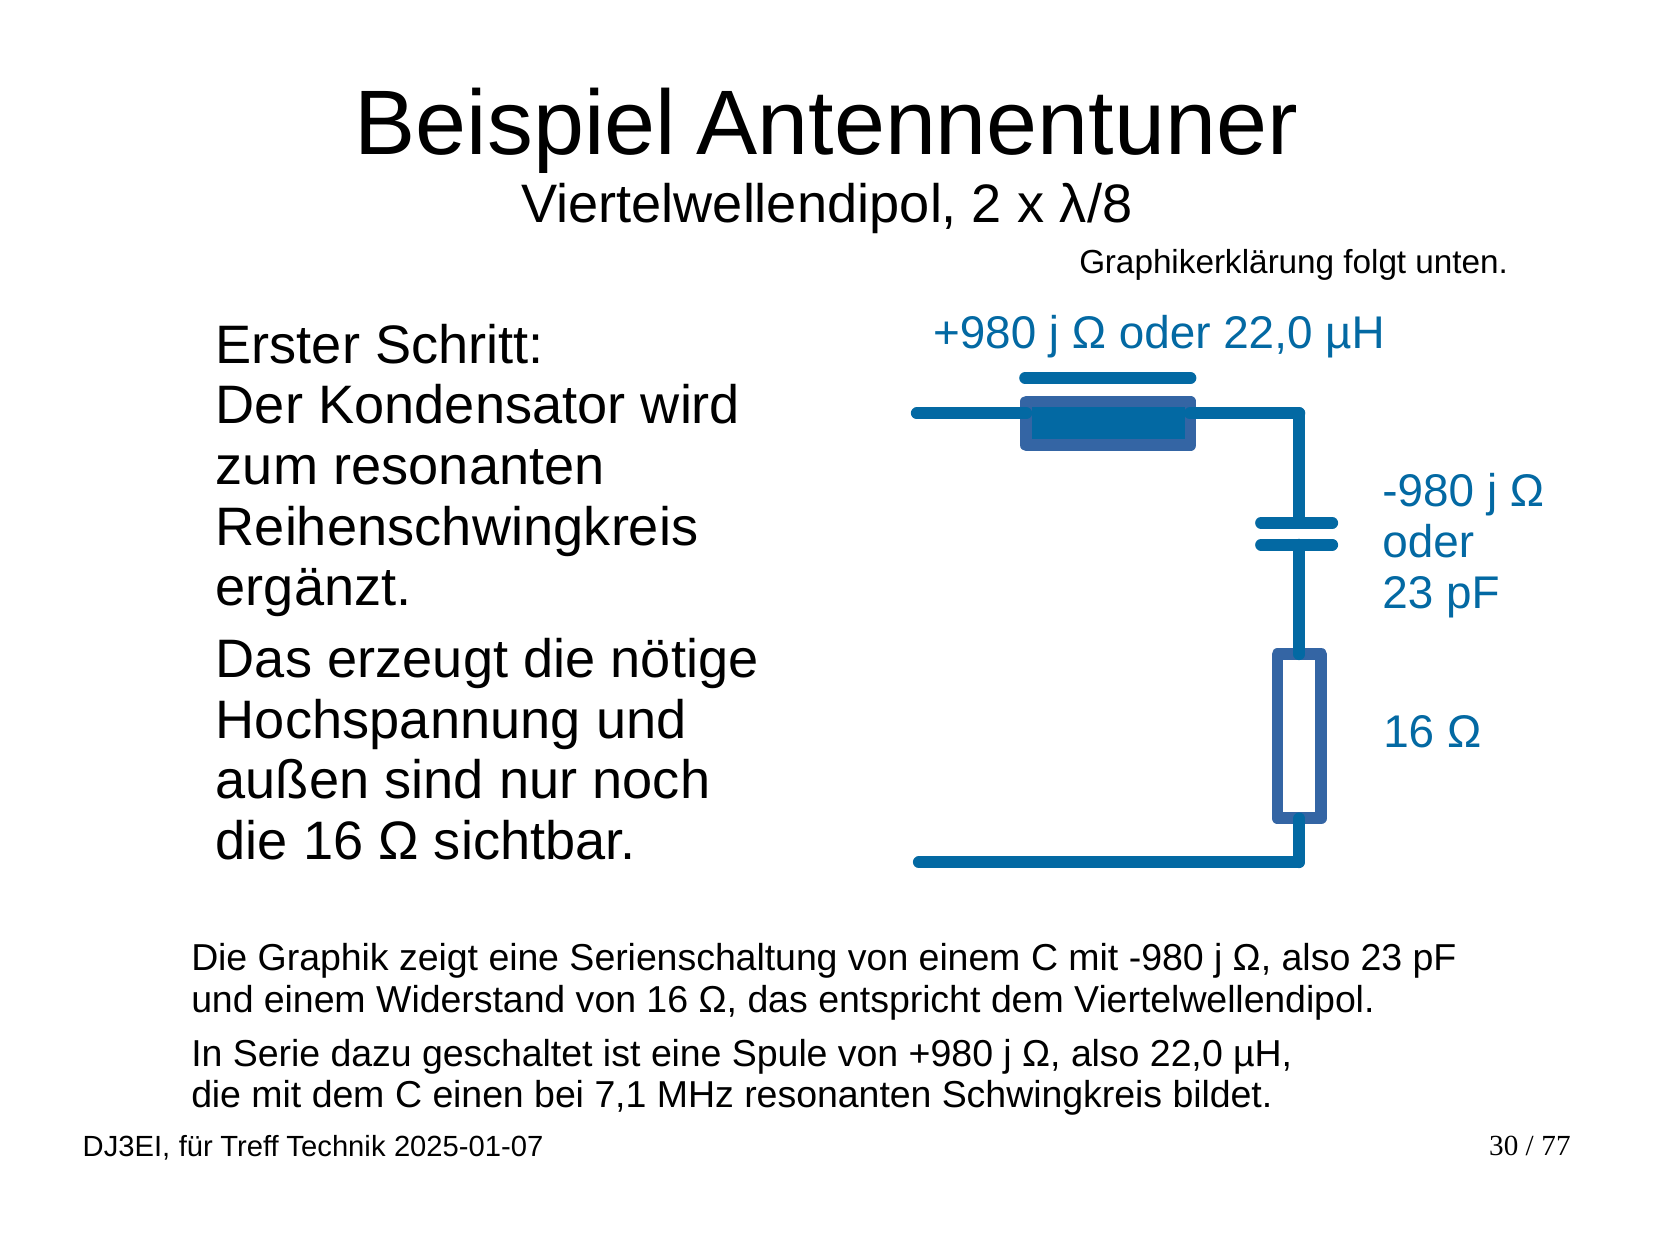

# Beispiel Antennentuner Viertelwellendipol, 2 x λ/8
Graphikerklärung folgt unten.
+980 j Ω oder 22,0 µH
Erster Schritt:
Der Kondensator wird
zum resonanten
Reihenschwingkreis
ergänzt.
Das erzeugt die nötige
Hochspannung und
außen sind nur noch
die 16 Ω sichtbar.
16.1 Ω, -983.4 Ω
-980 j Ω
oder
23 pF
16 Ω
Die Graphik zeigt eine Serienschaltung von einem C mit -980 j Ω, also 23 pF
und einem Widerstand von 16 Ω, das entspricht dem Viertelwellendipol.
In Serie dazu geschaltet ist eine Spule von +980 j Ω, also 22,0 µH,
die mit dem C einen bei 7,1 MHz resonanten Schwingkreis bildet.
30